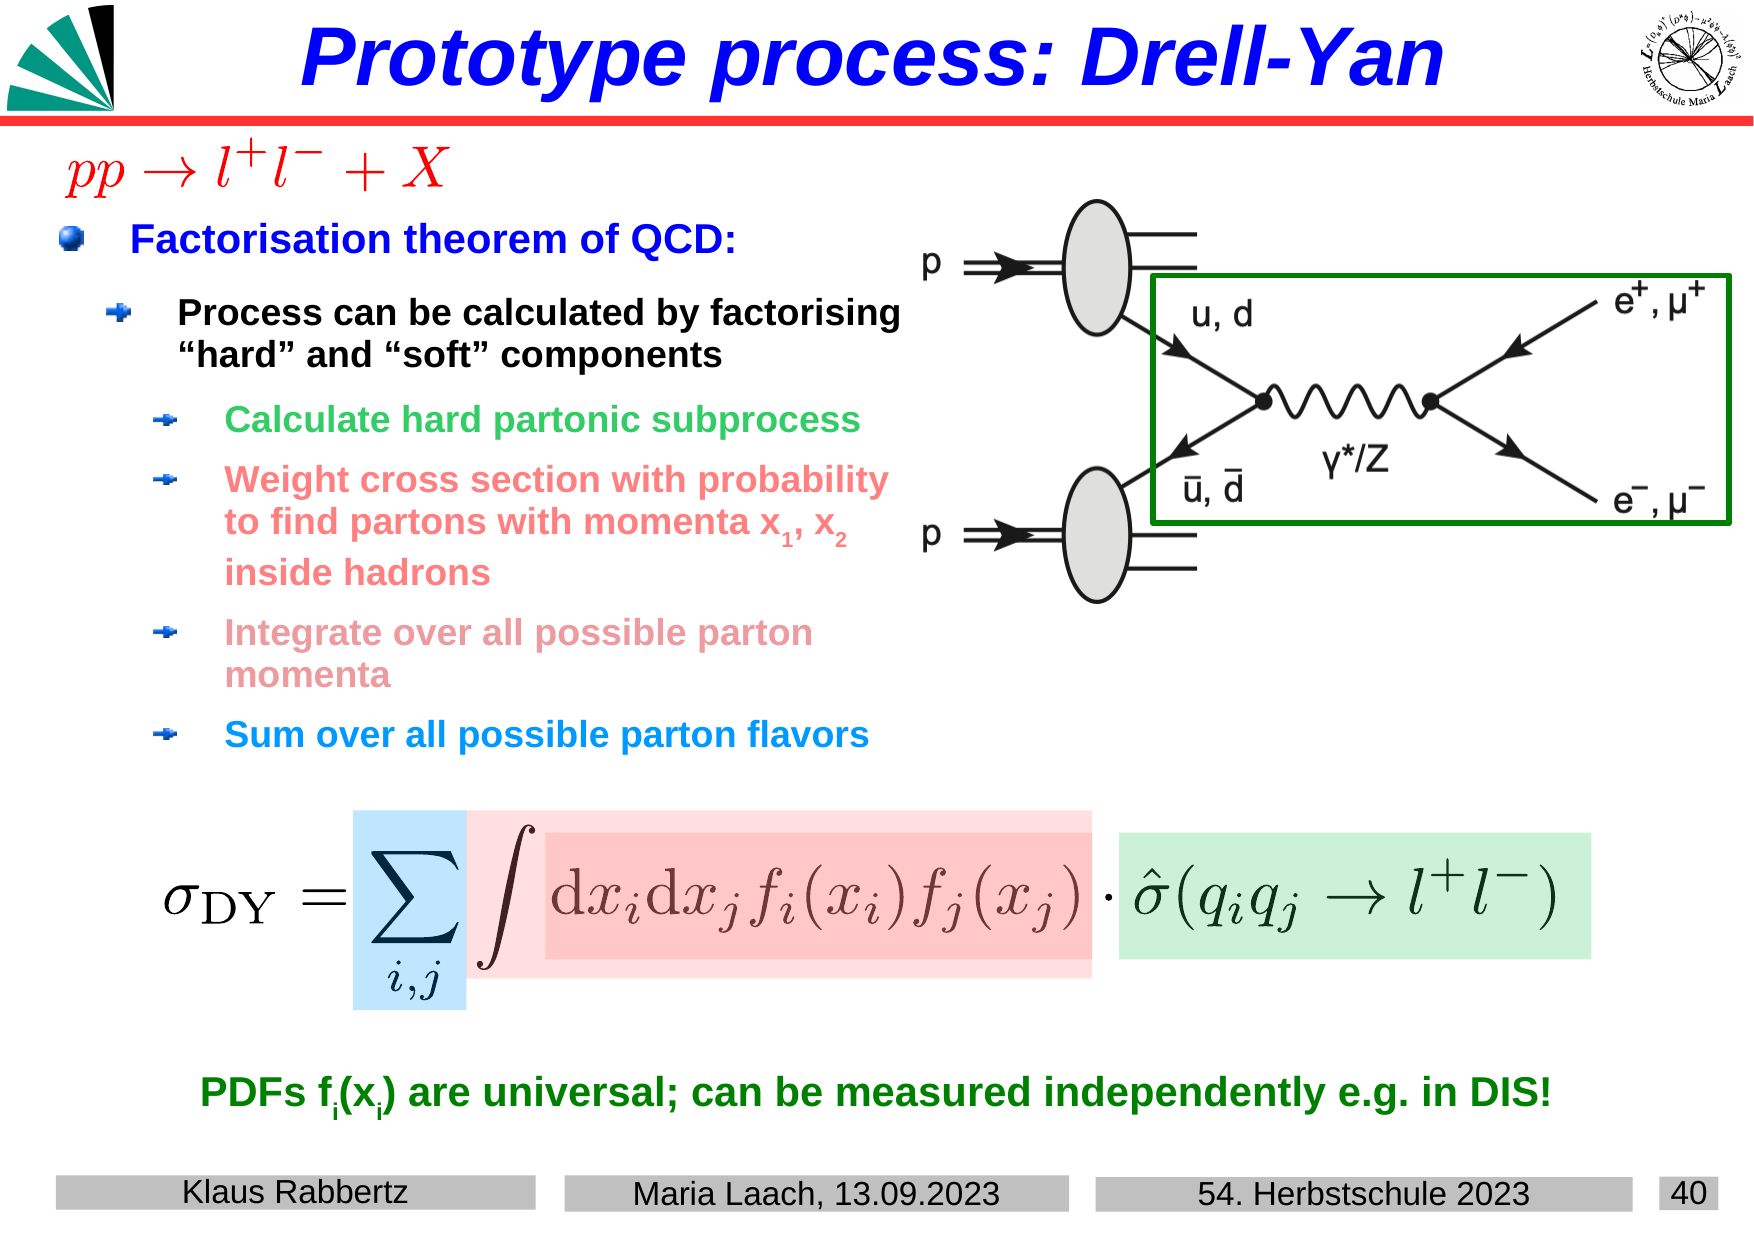

# Prototype process: Drell-Yan
Factorisation theorem of QCD:
Process can be calculated by factorising “hard” and “soft” components
Calculate hard partonic subprocess
Weight cross section with probability to find partons with momenta x1, x2 inside hadrons
Integrate over all possible parton momenta
Sum over all possible parton flavors
PDFs fi(xi) are universal; can be measured independently e.g. in DIS!